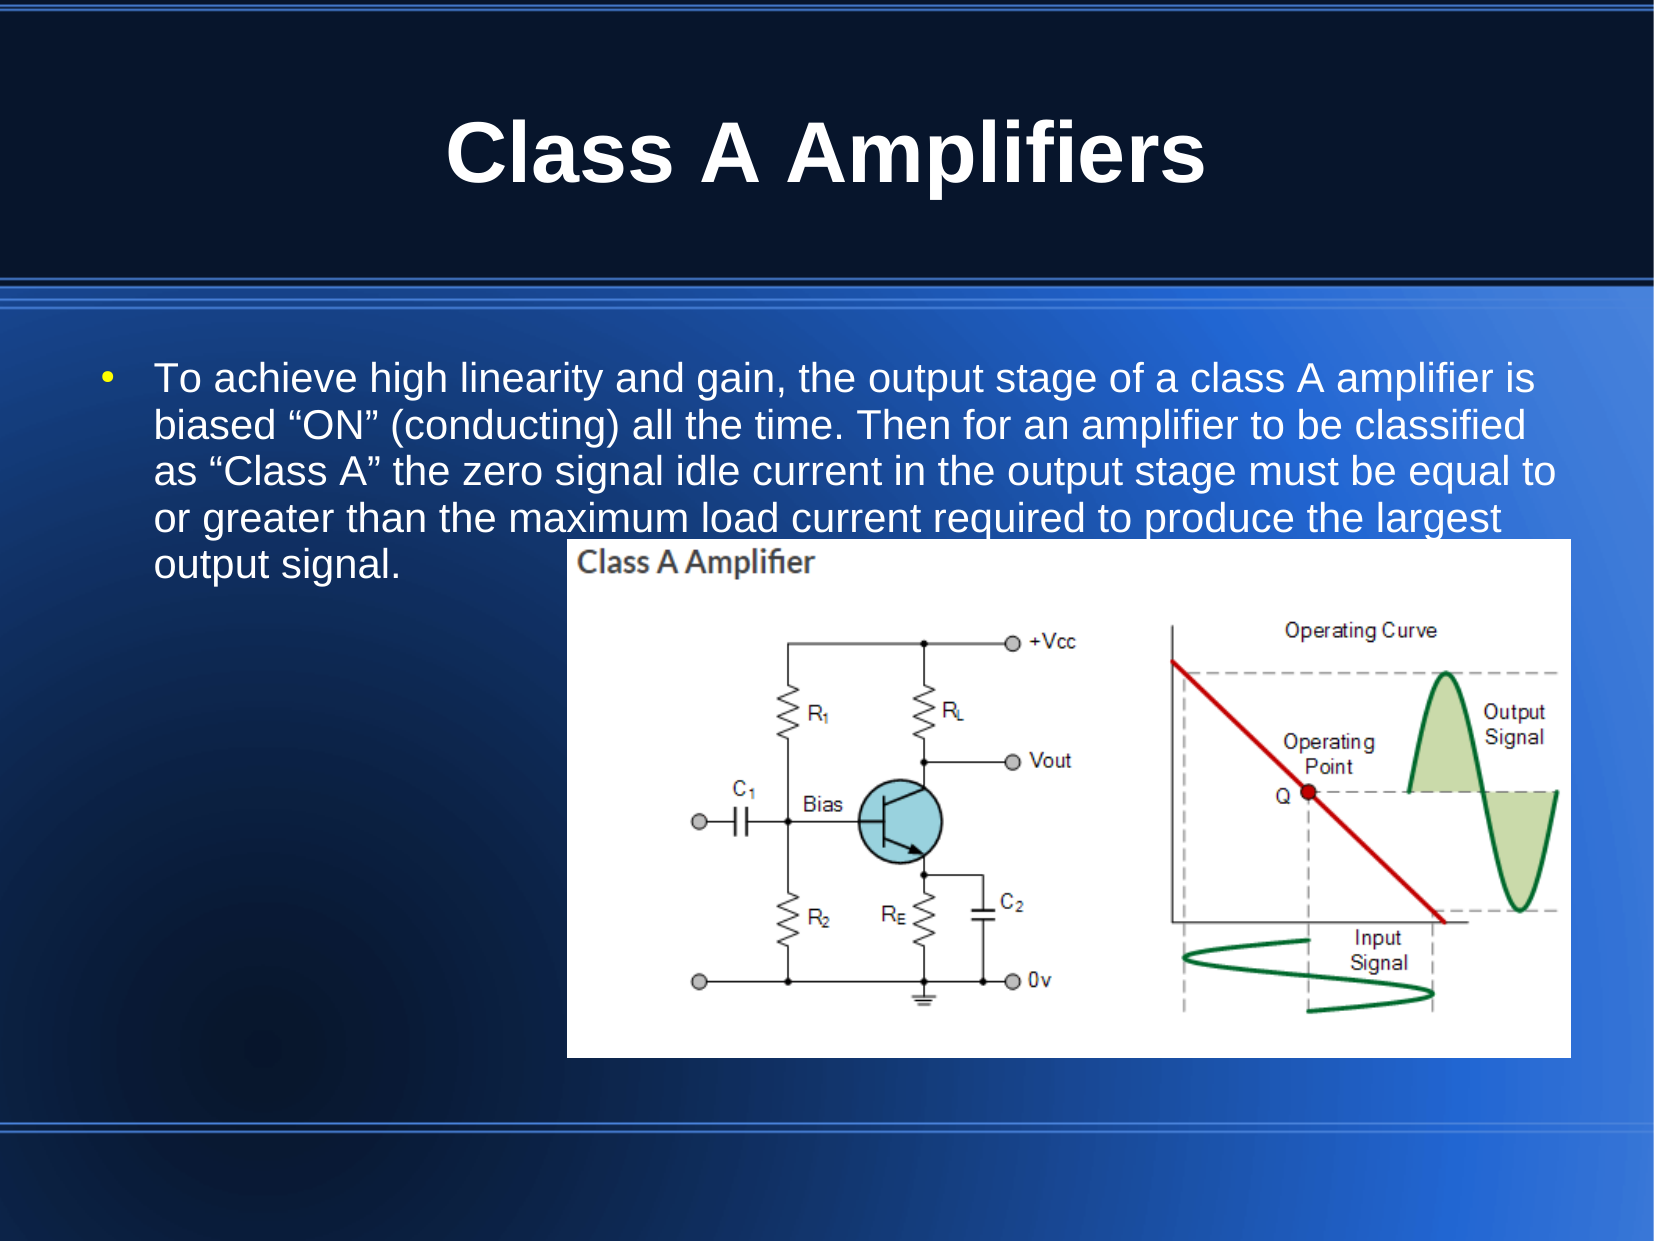

# Class A Amplifiers
To achieve high linearity and gain, the output stage of a class A amplifier is biased “ON” (conducting) all the time. Then for an amplifier to be classified as “Class A” the zero signal idle current in the output stage must be equal to or greater than the maximum load current required to produce the largest output signal.